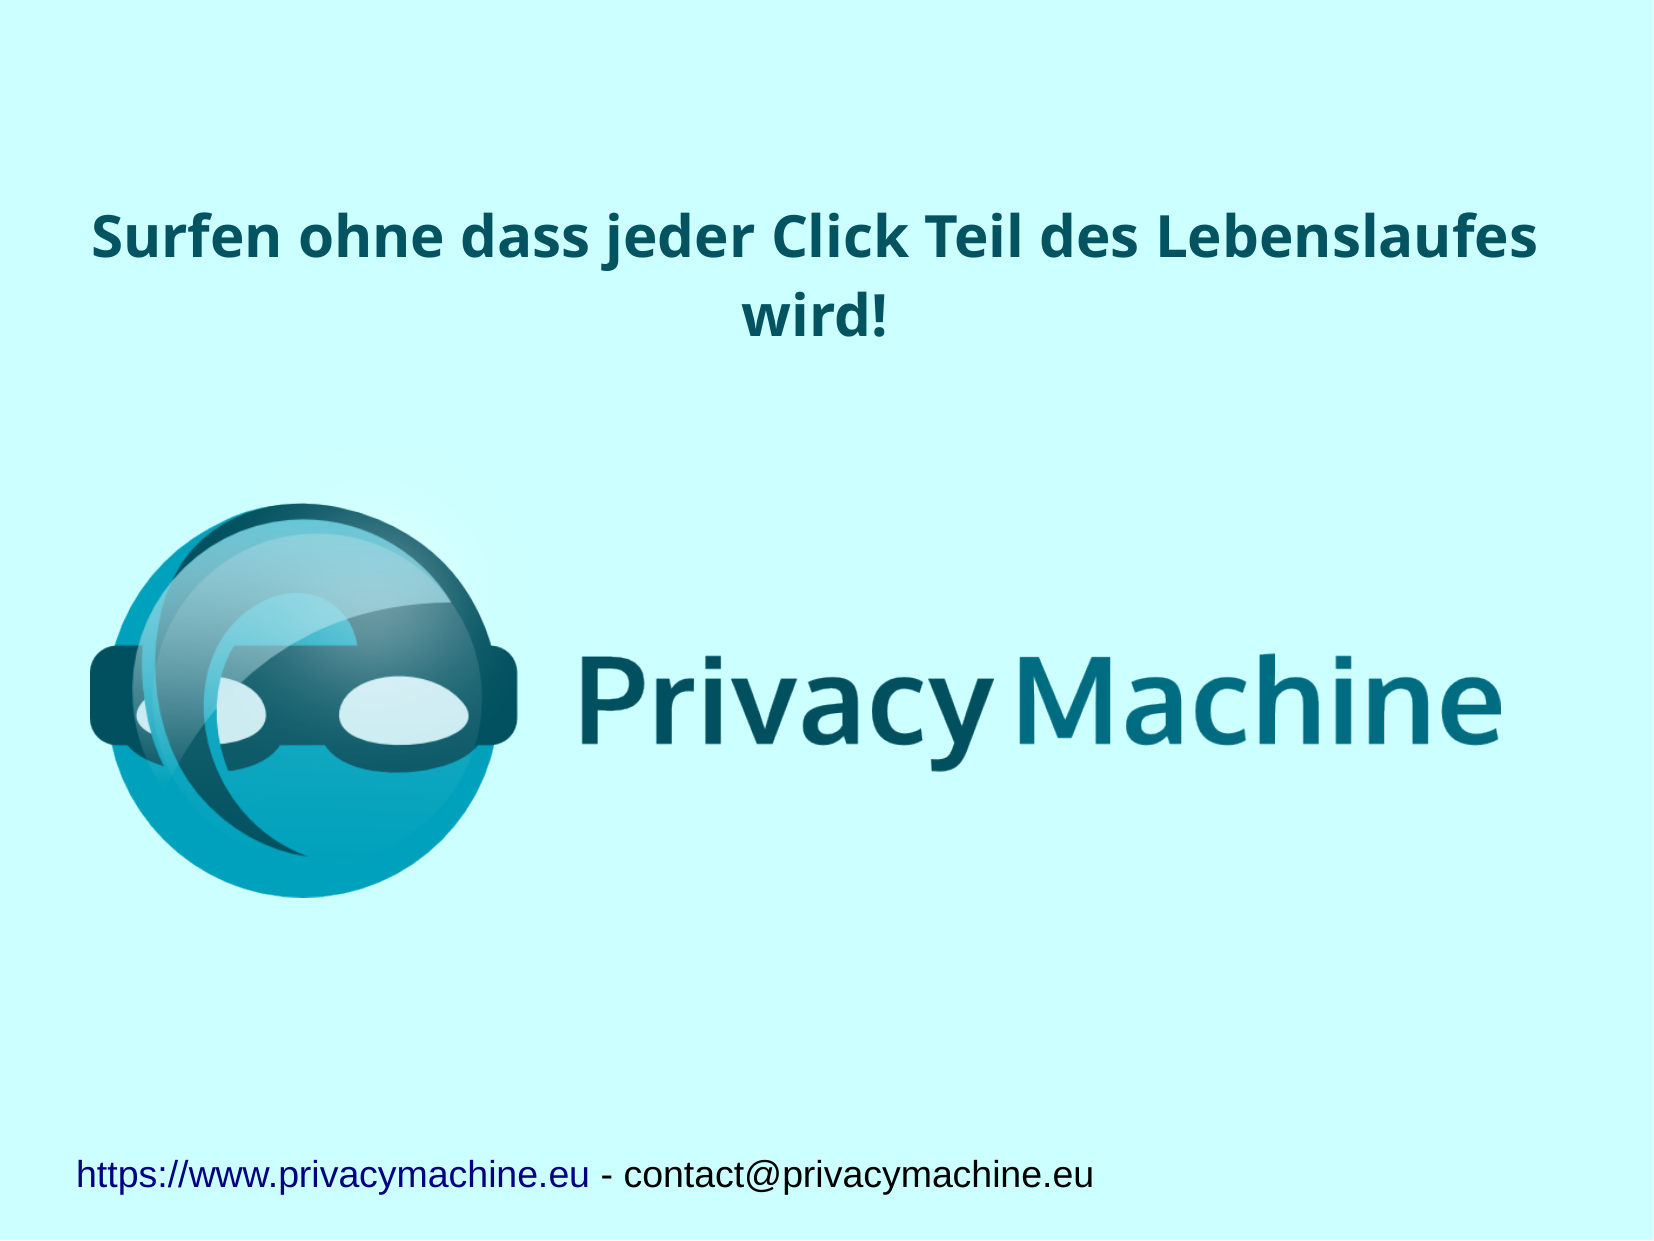

# Surfen ohne dass jeder Click Teil des Lebenslaufes wird!
https://www.privacymachine.eu - contact@privacymachine.eu